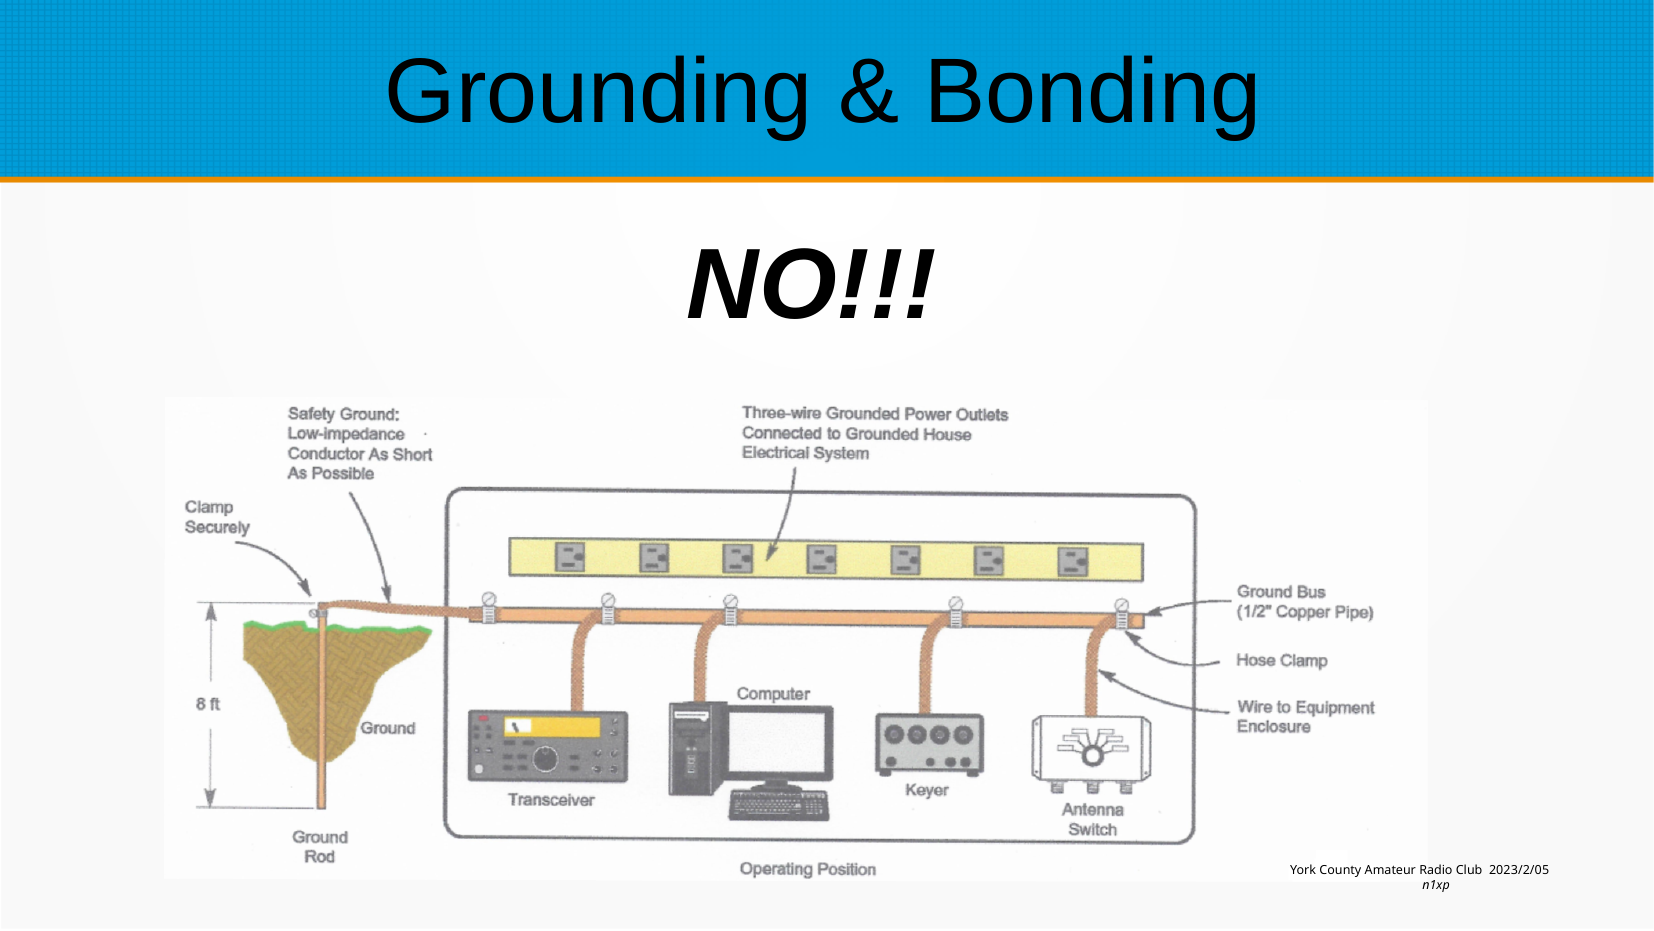

Grounding & Bonding
NO!!!
York County Amateur Radio Club 2023/2/05
n1xp